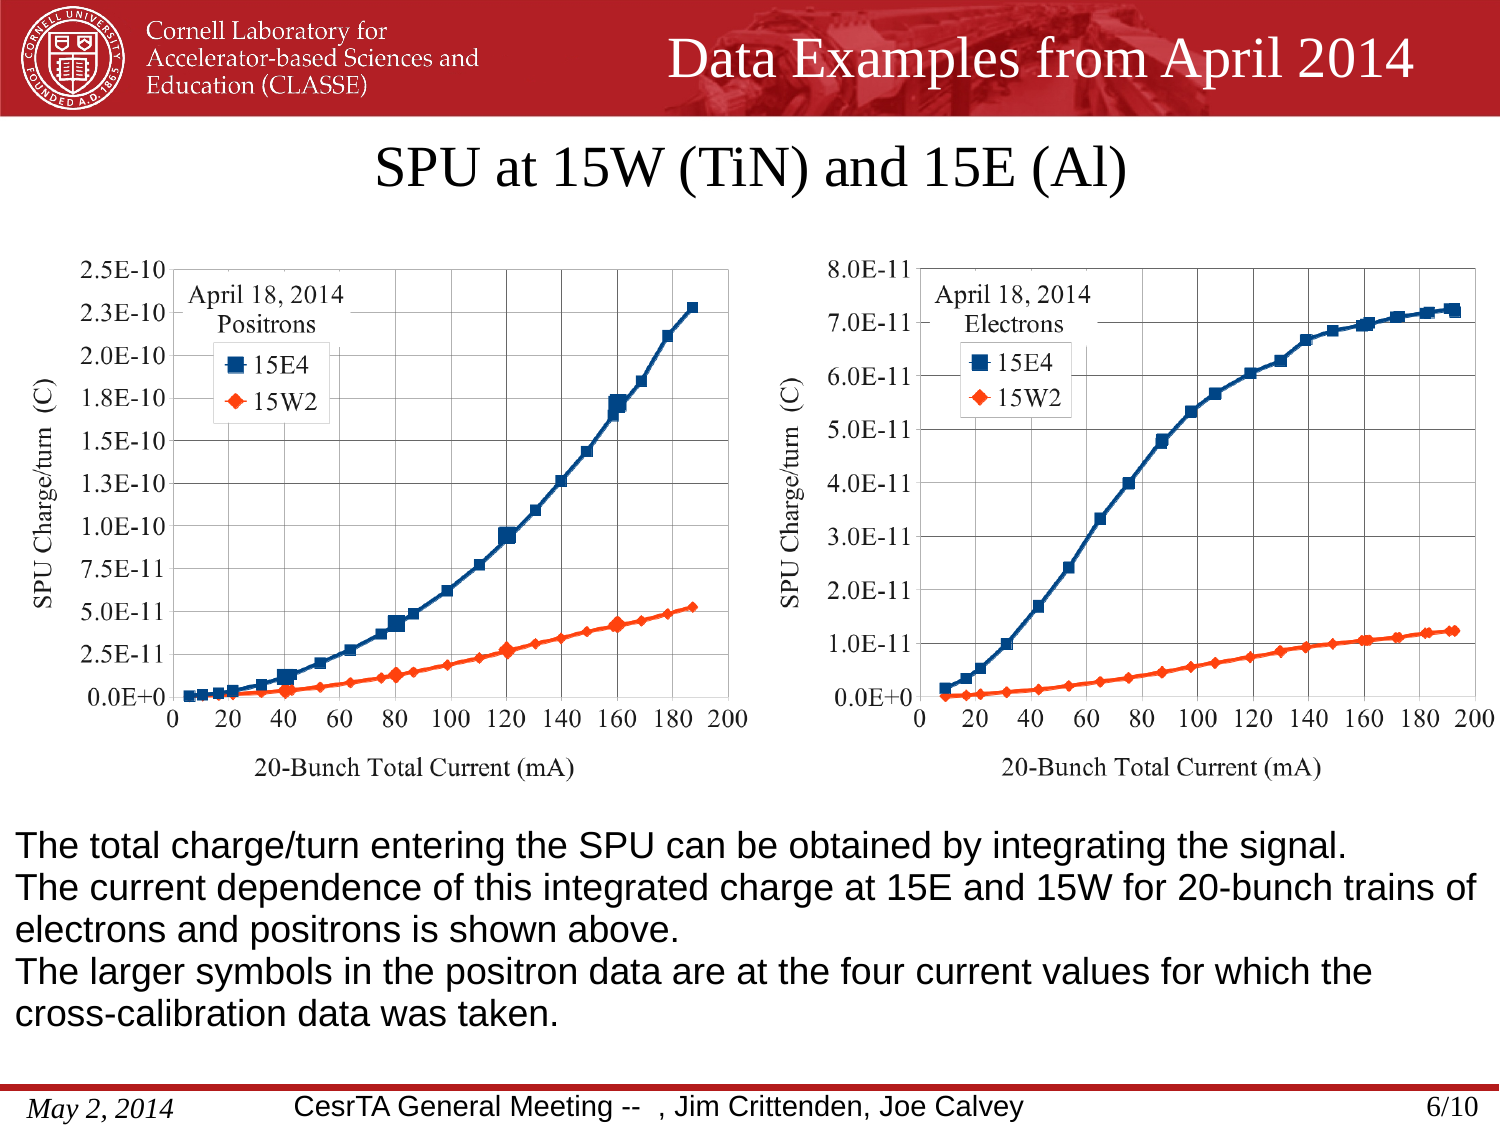

Data Examples from April 2014
#
SPU at 15W (TiN) and 15E (Al)
The total charge/turn entering the SPU can be obtained by integrating the signal.
The current dependence of this integrated charge at 15E and 15W for 20-bunch trains of electrons and positrons is shown above.
The larger symbols in the positron data are at the four current values for which the cross-calibration data was taken.